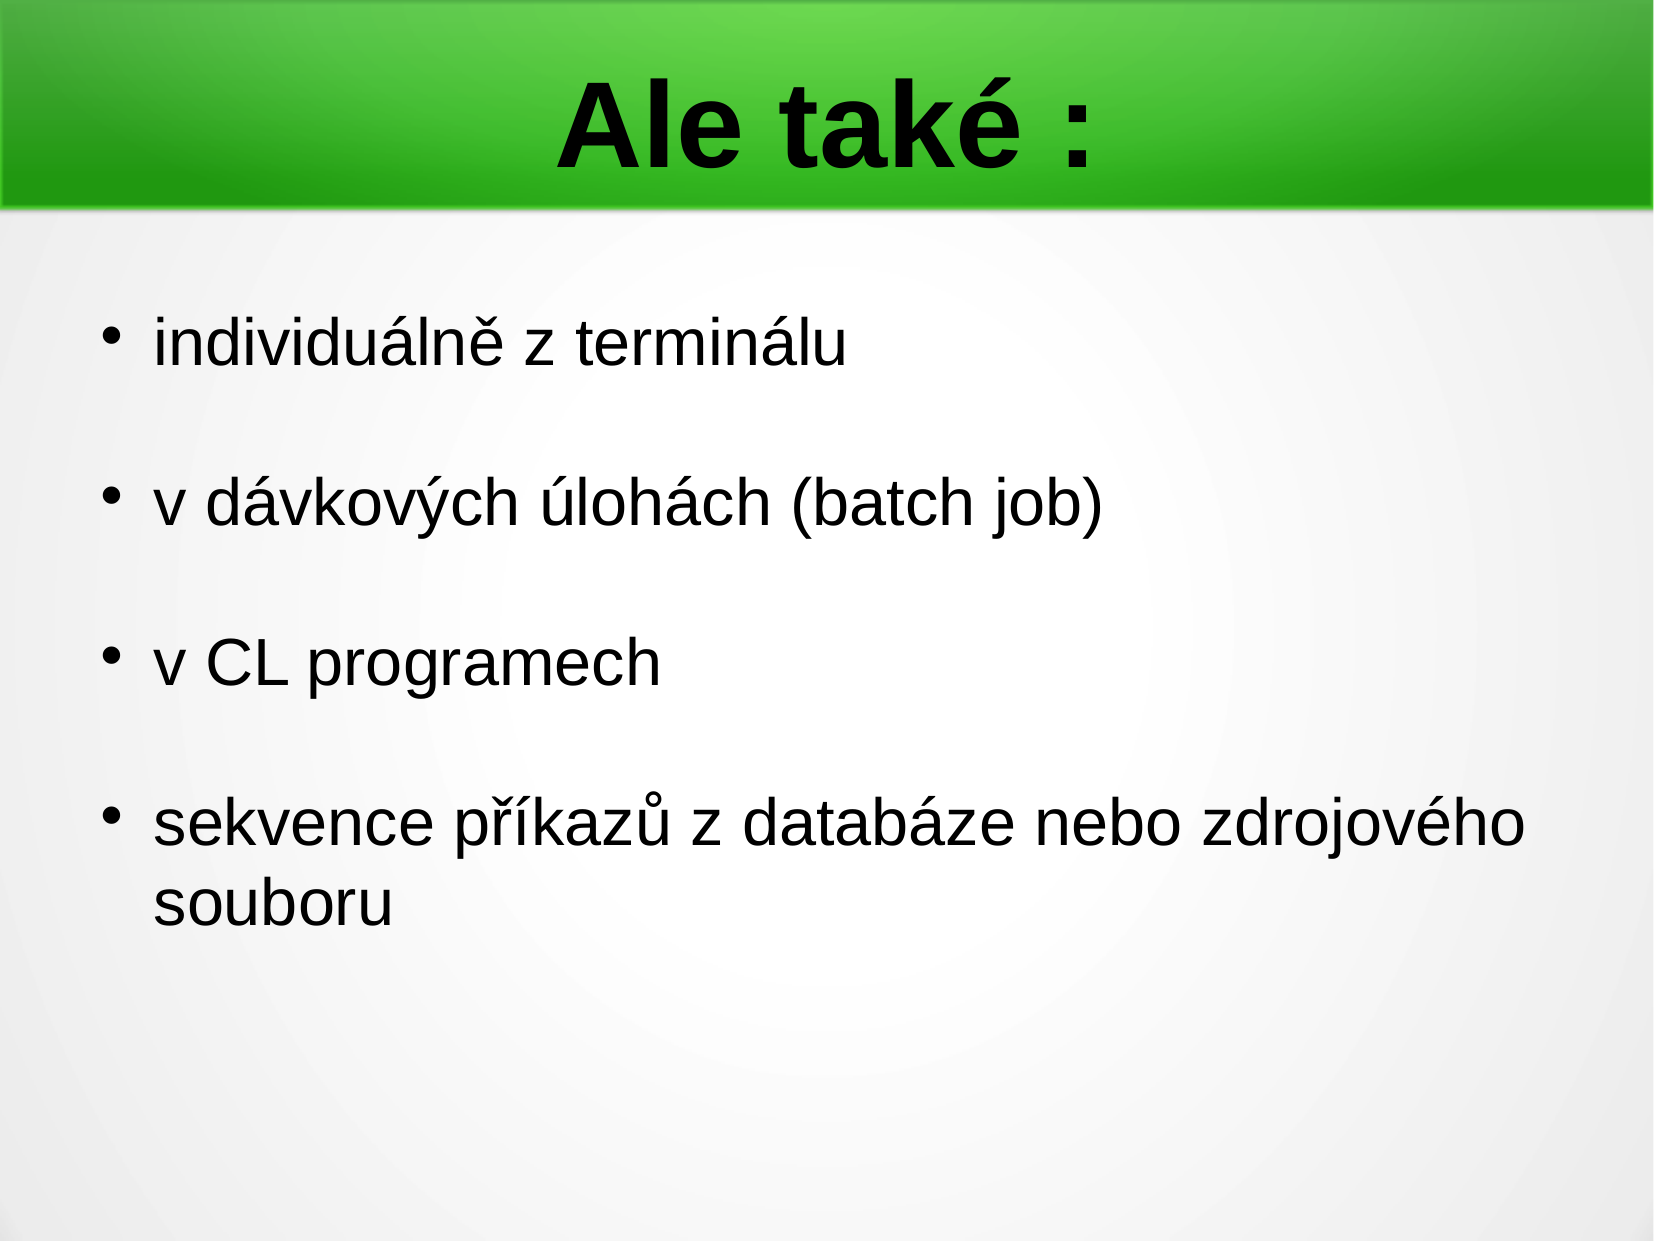

Ale také :
individuálně z terminálu
v dávkových úlohách (batch job)
v CL programech
sekvence příkazů z databáze nebo zdrojového souboru